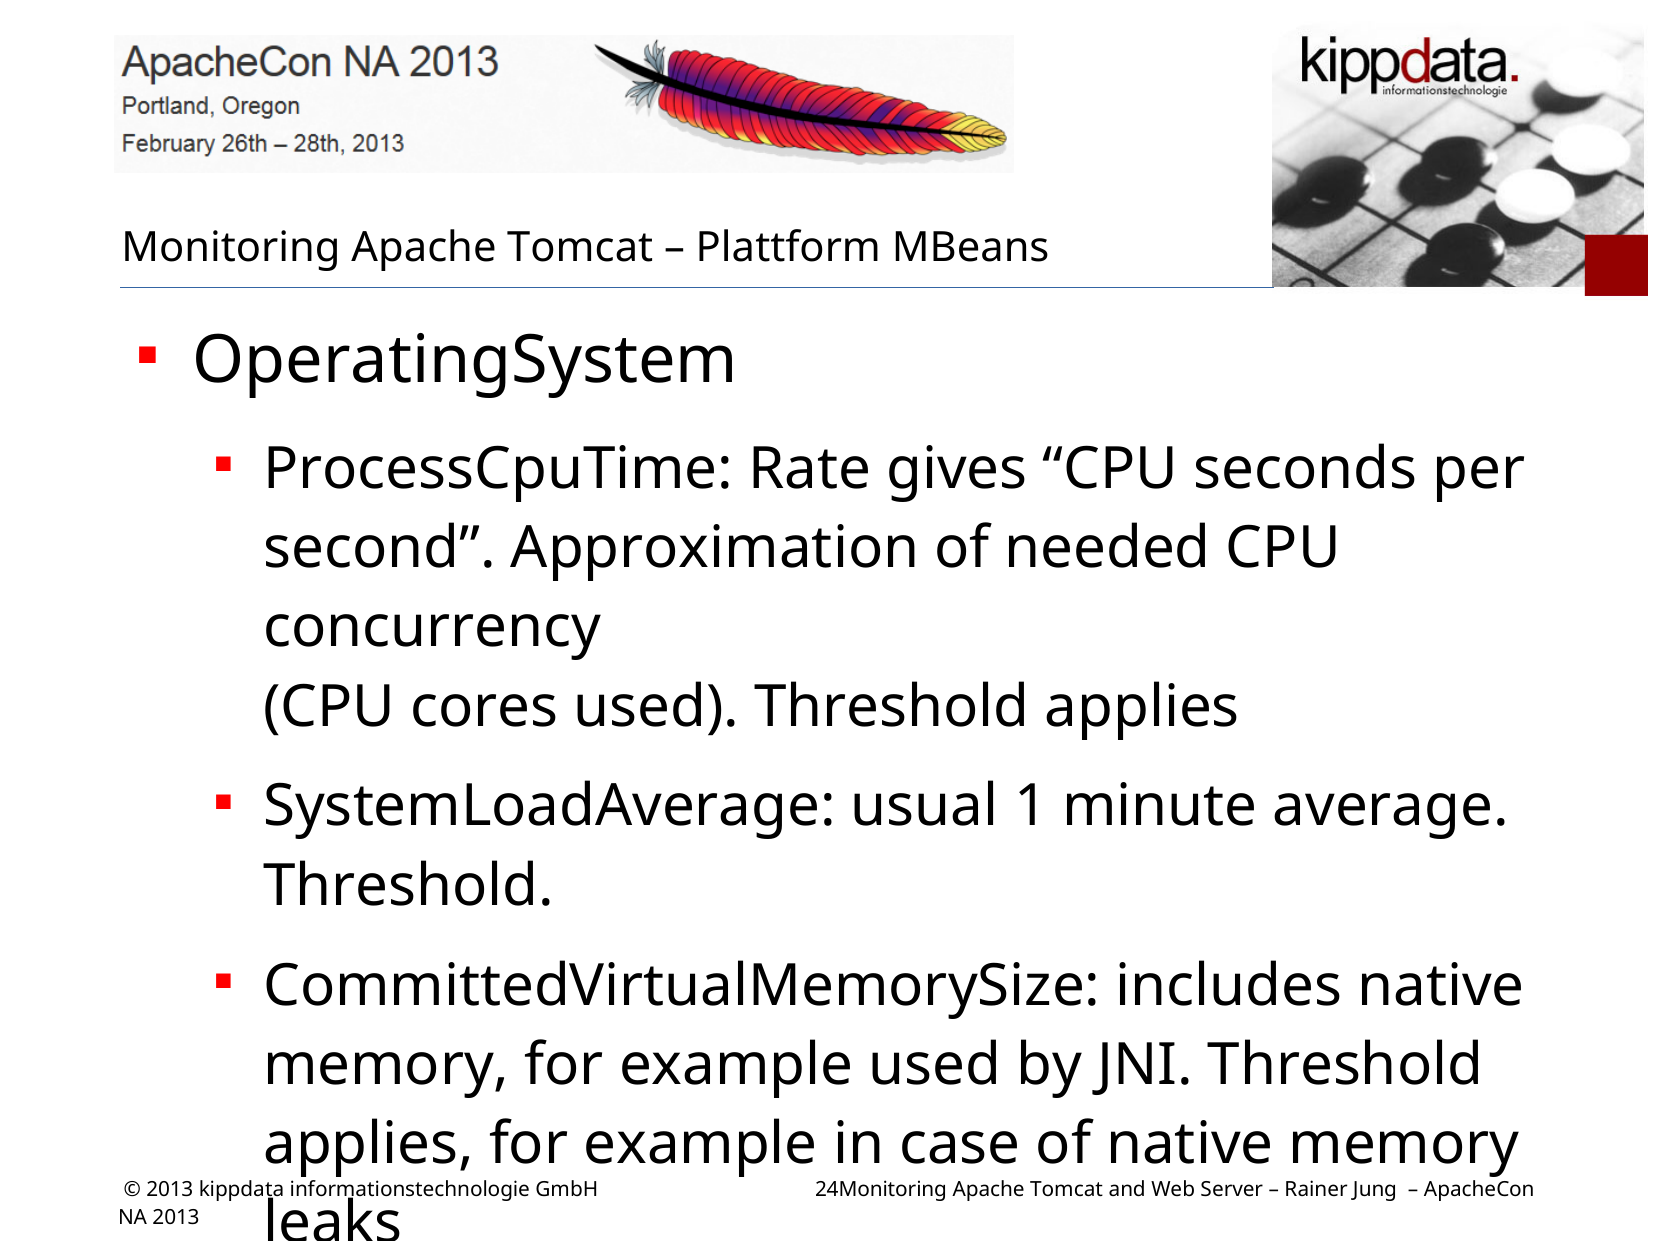

# Monitoring Apache Tomcat – Plattform MBeans
OperatingSystem
ProcessCpuTime: Rate gives “CPU seconds per second”. Approximation of needed CPU concurrency
(CPU cores used). Threshold applies
SystemLoadAverage: usual 1 minute average. Threshold.
CommittedVirtualMemorySize: includes native memory, for example used by JNI. Threshold applies, for example in case of native memory leaks
Open/MaxFileDescriptorCount: useful to check FD limits. Quotient gives percentage used of allowed FDs